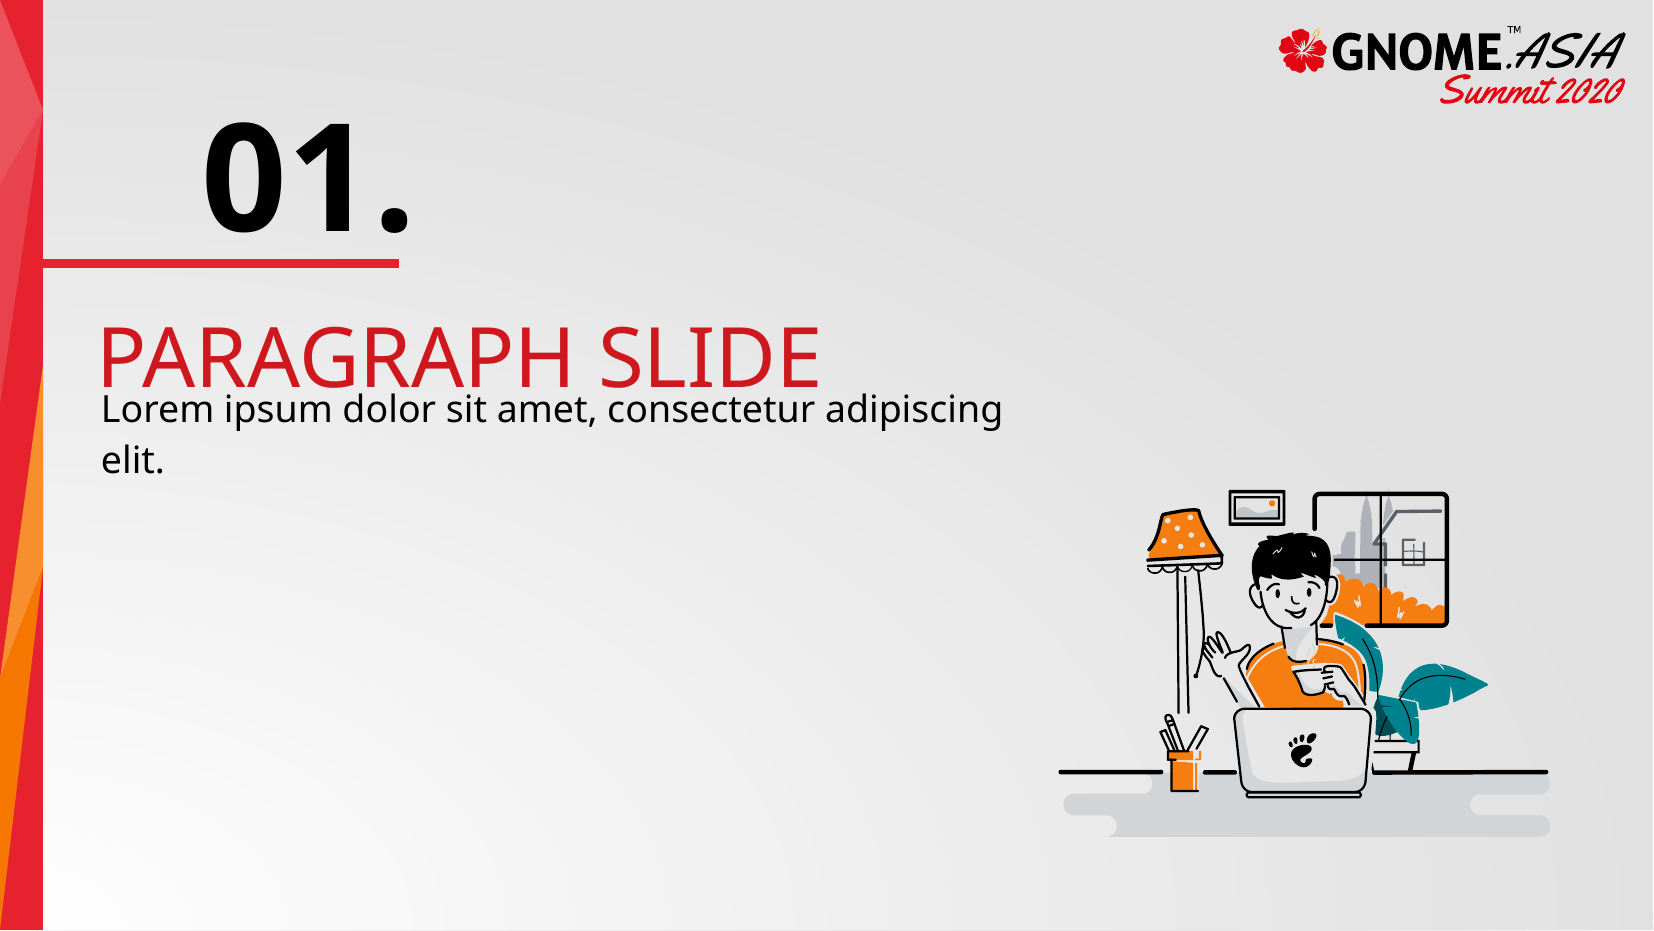

# 01.
PARAGRAPH SLIDE
Lorem ipsum dolor sit amet, consectetur adipiscing elit.